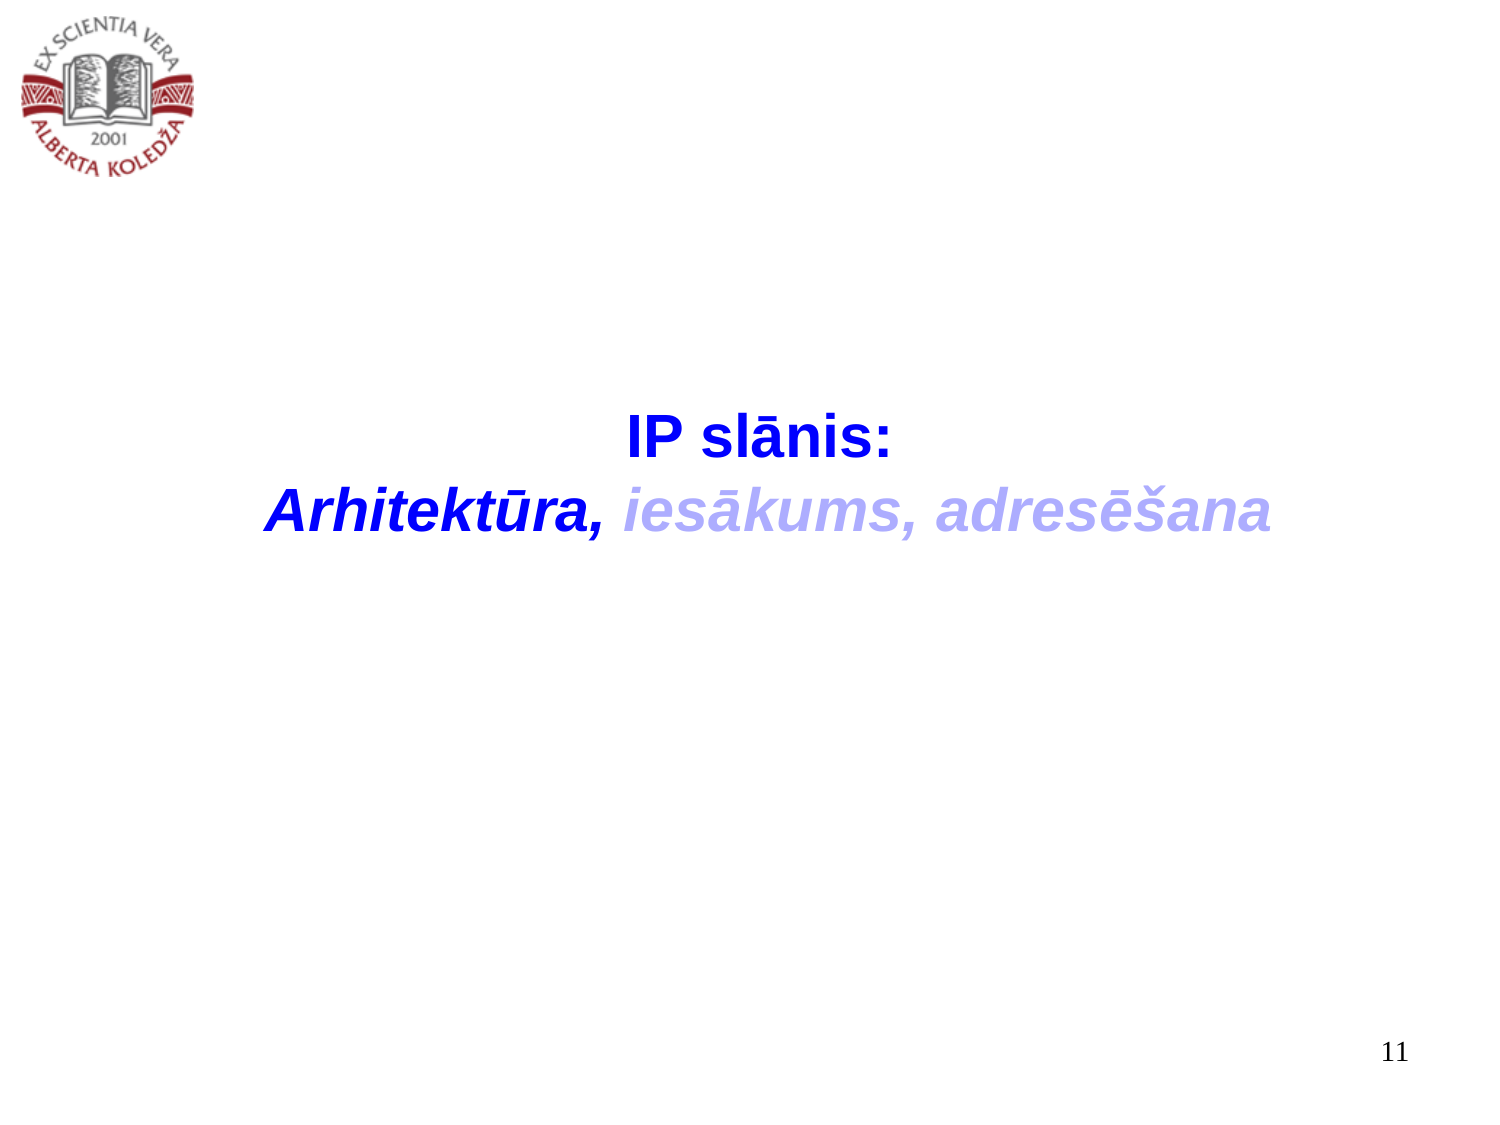

# IP slānis: Arhitektūra, iesākums, adresēšana
10